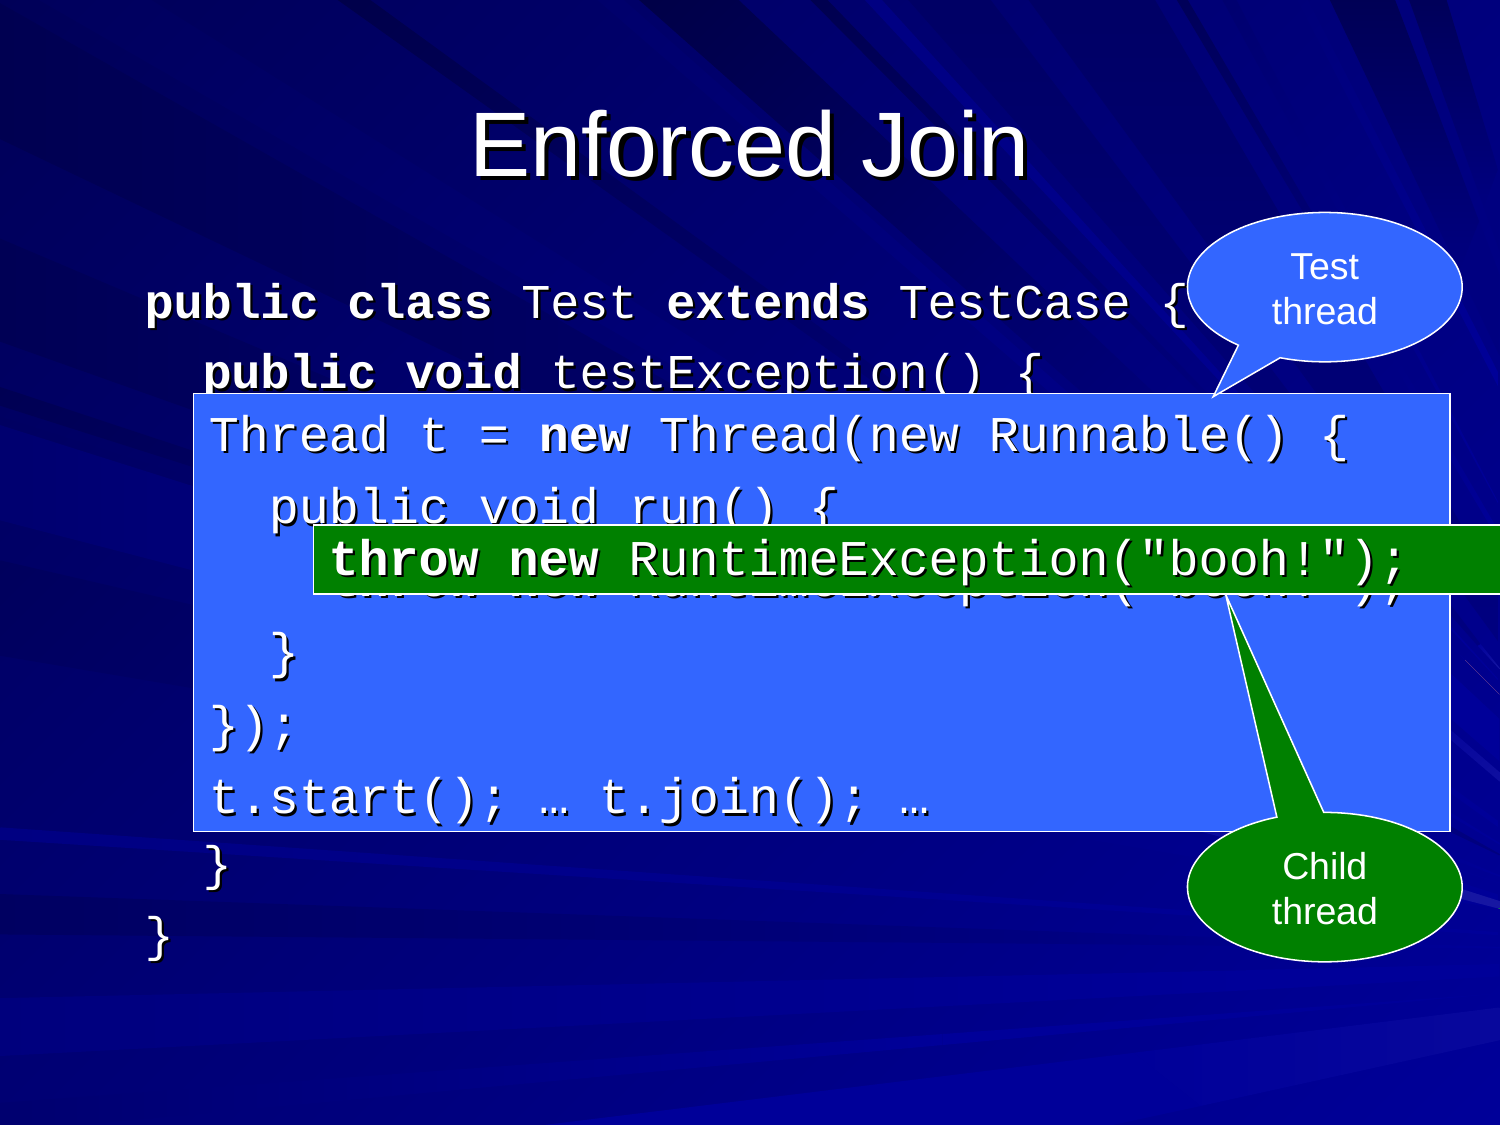

# Enforced Join
Test thread
public class Test extends TestCase {
 public void testException() {
 new Thread(new Runnable() {
 public void run() {
 throw new RuntimeException("booh!");
 }
 });
 t.start(); … t.join();
 }
}
Thread t = new Thread(new Runnable() {
 public void run() {
 throw new RuntimeException("booh!");
 }
});
t.start(); … t.join(); …
throw new RuntimeException("booh!");
Child thread